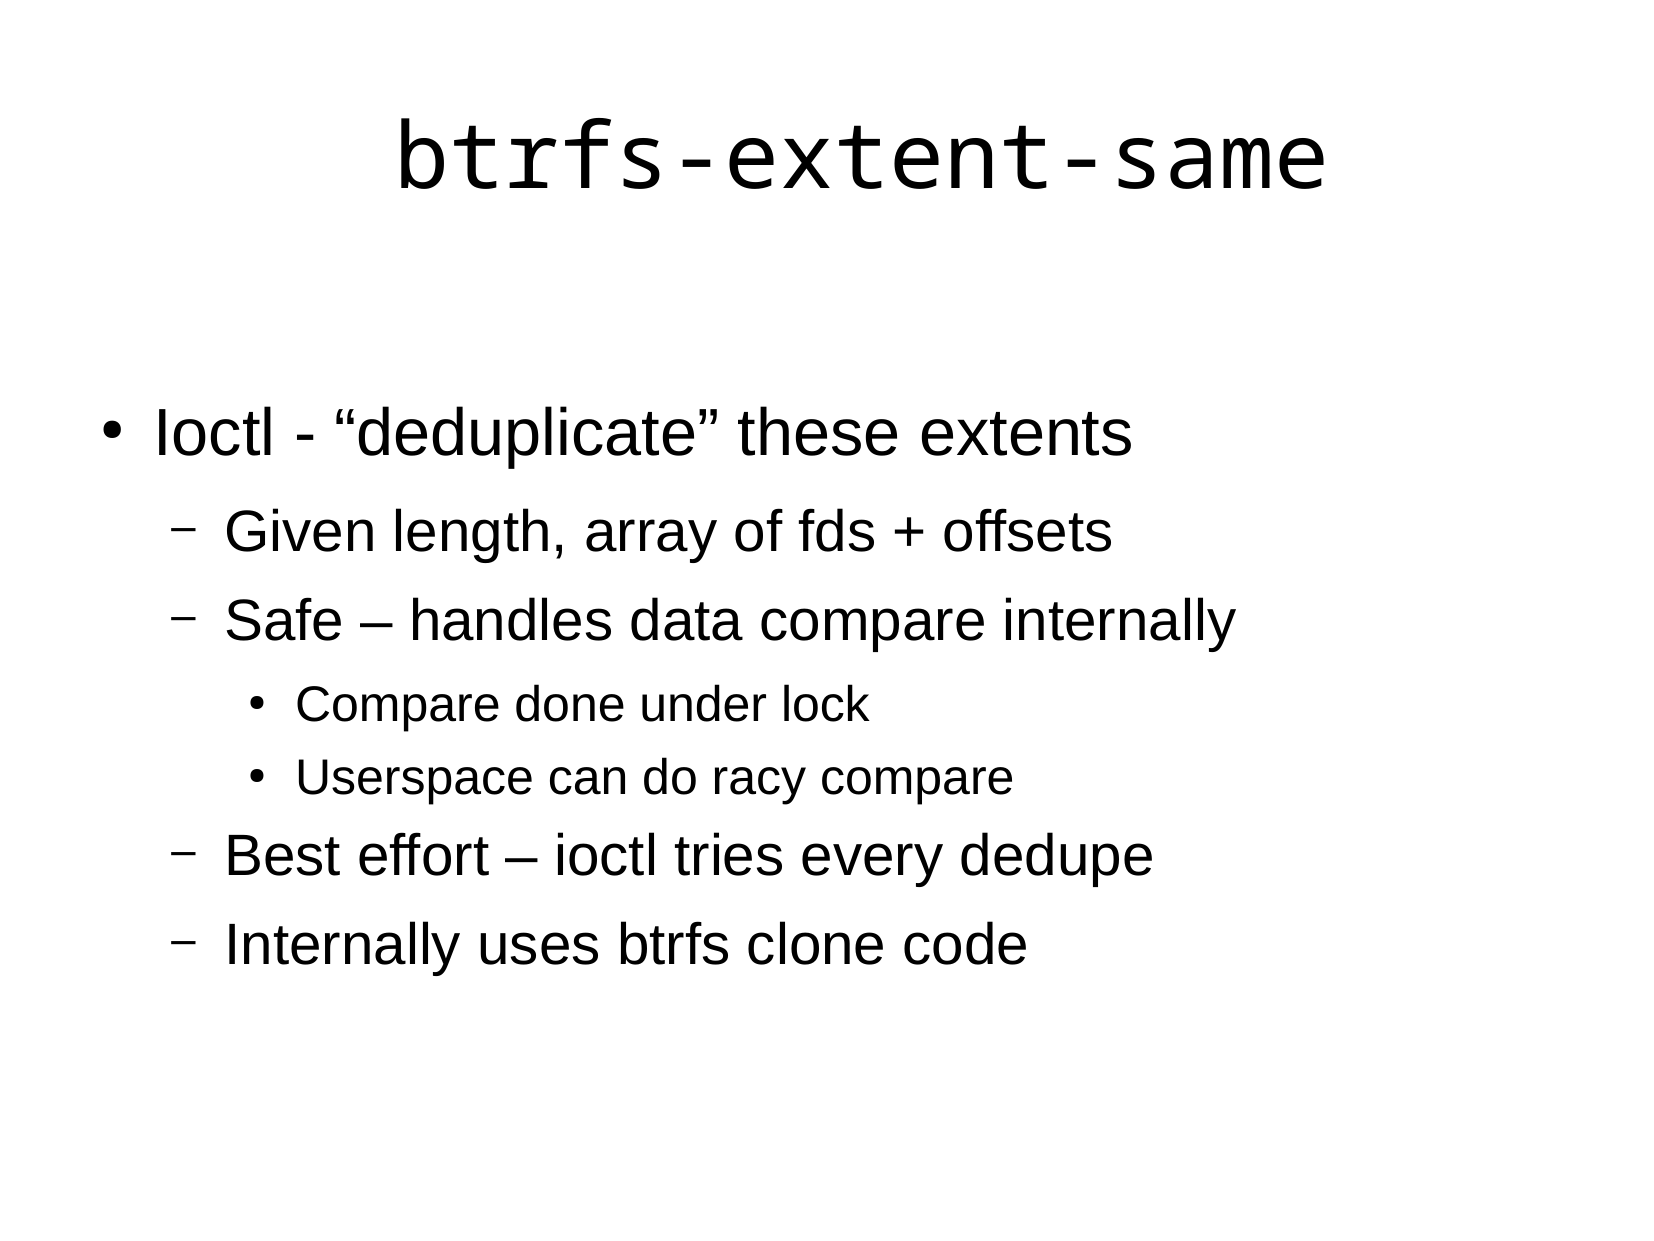

# btrfs-extent-same
Ioctl - “deduplicate” these extents
Given length, array of fds + offsets
Safe – handles data compare internally
Compare done under lock
Userspace can do racy compare
Best effort – ioctl tries every dedupe
Internally uses btrfs clone code